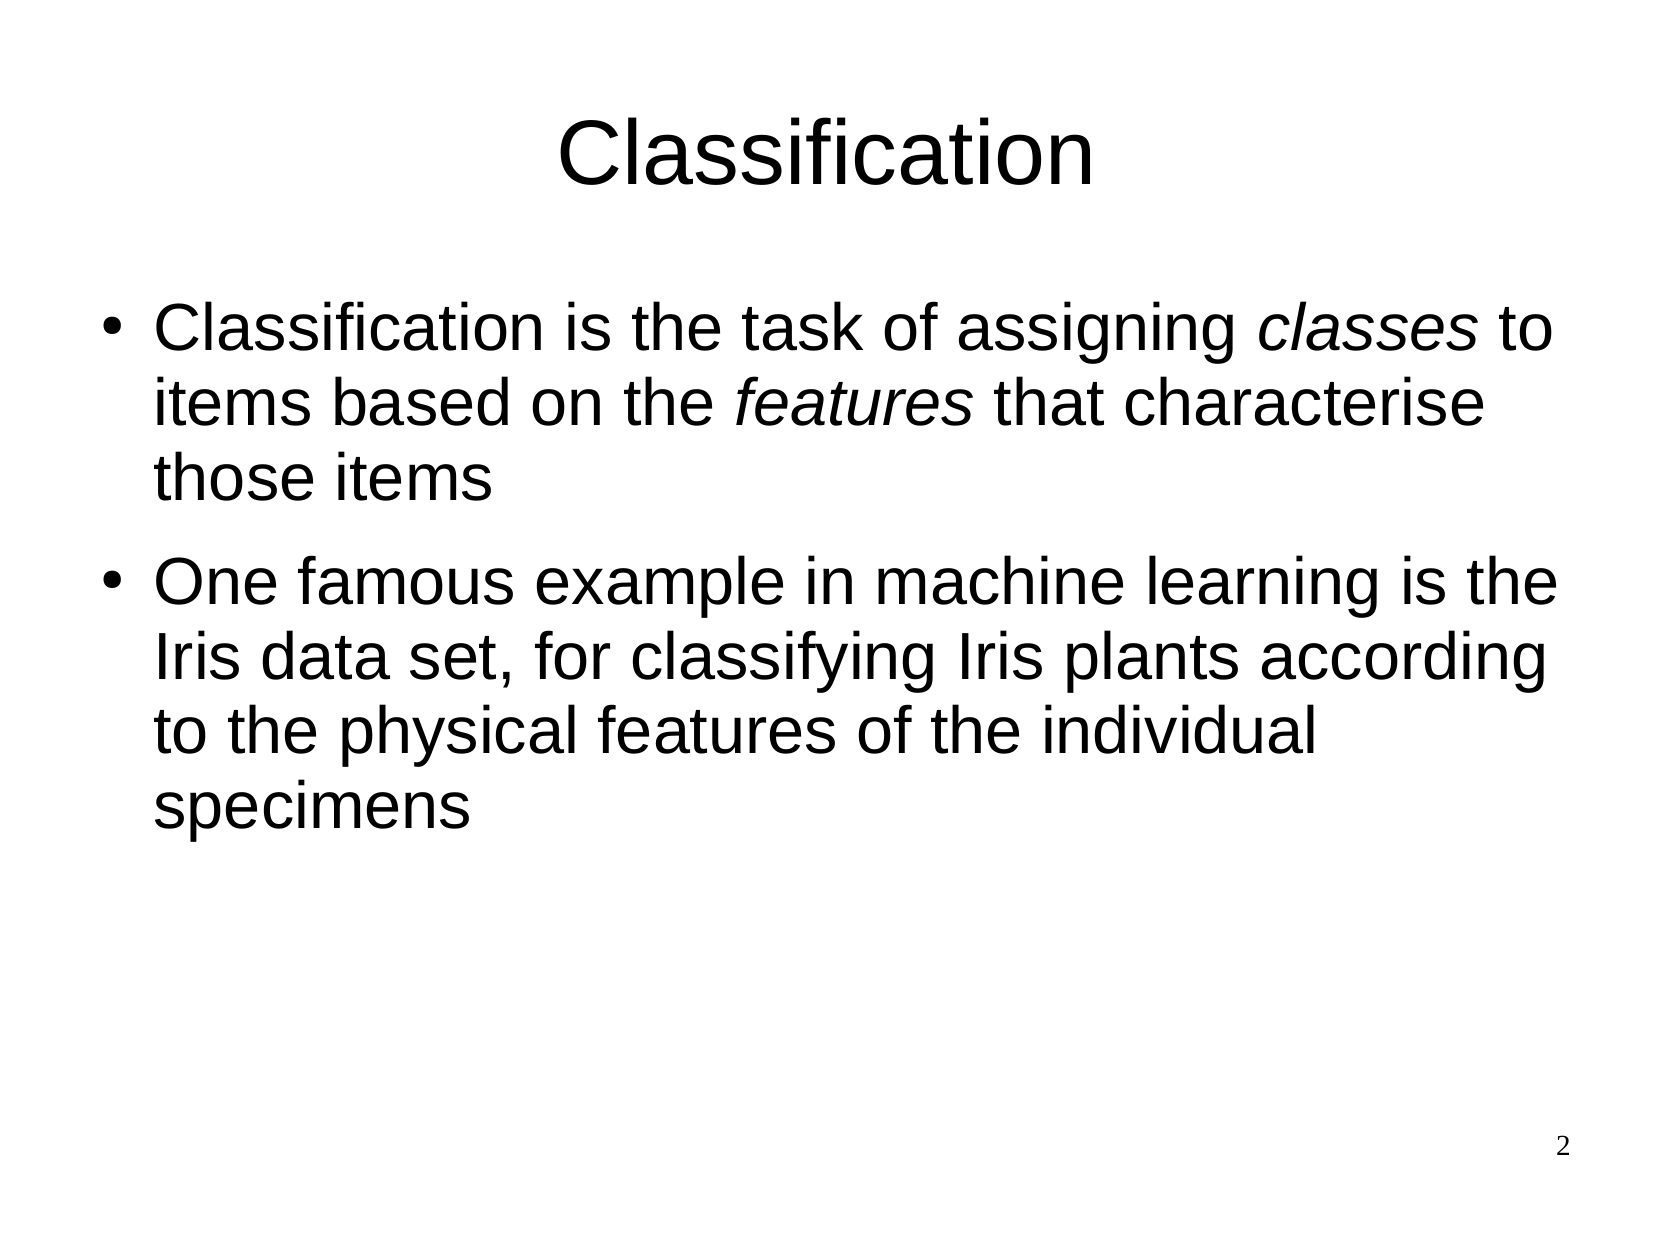

# Classification
Classification is the task of assigning classes to items based on the features that characterise those items
One famous example in machine learning is the Iris data set, for classifying Iris plants according to the physical features of the individual specimens
2